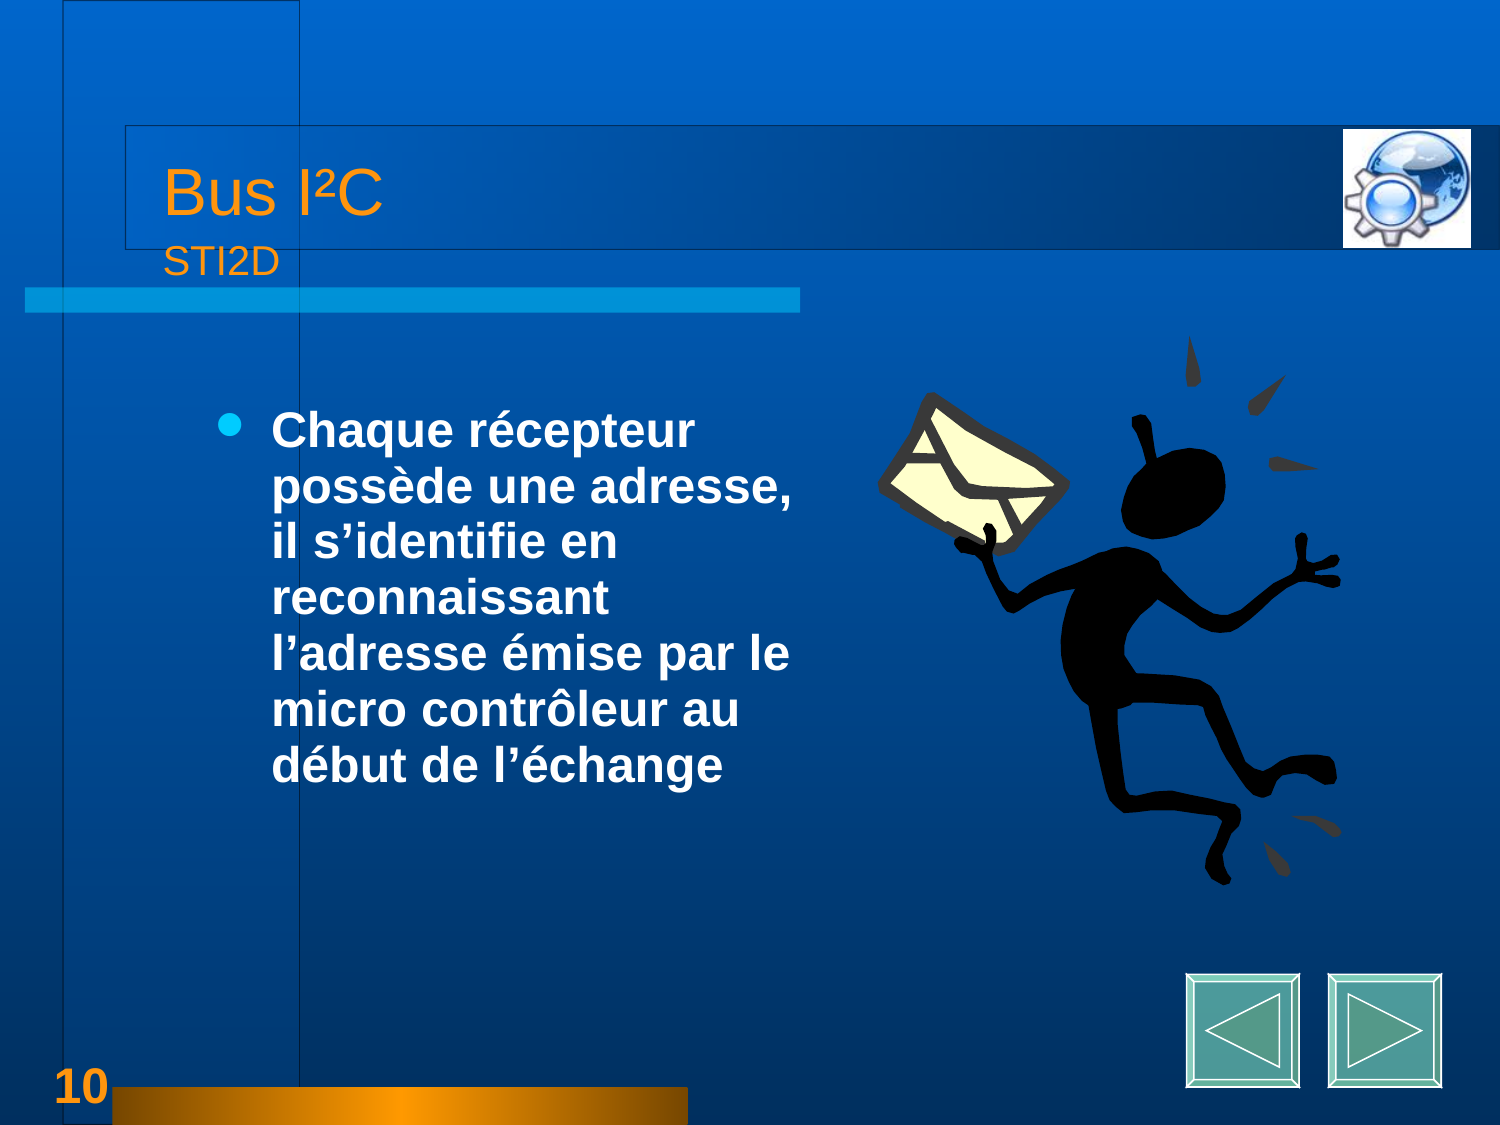

# Chaque récepteur possède une adresse, il s’identifie en reconnaissant l’adresse émise par le micro contrôleur au début de l’échange